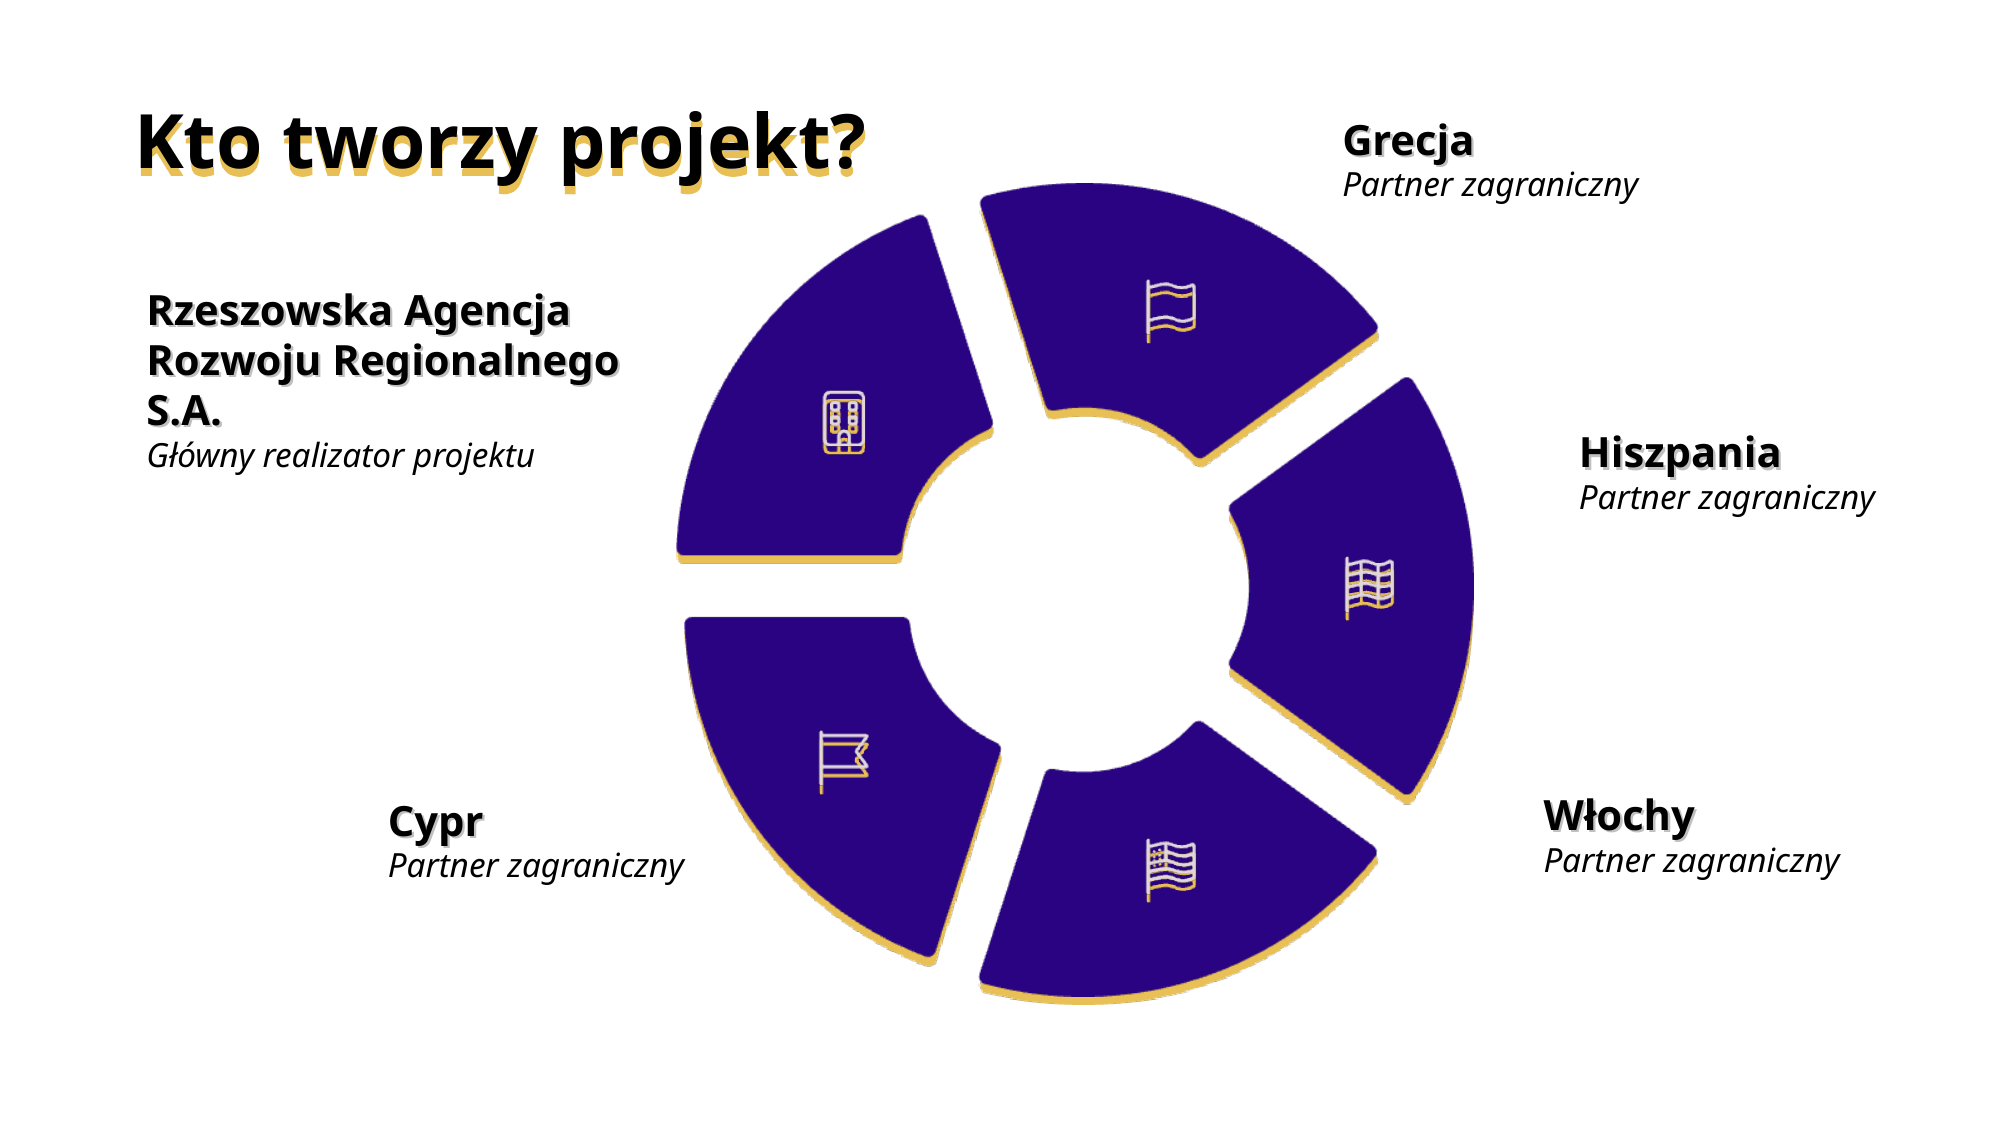

Kto tworzy projekt?
Grecja
Partner zagraniczny
Rzeszowska Agencja Rozwoju Regionalnego S.A.
Główny realizator projektu
Hiszpania
Partner zagraniczny
Włochy
Partner zagraniczny
Cypr
Partner zagraniczny